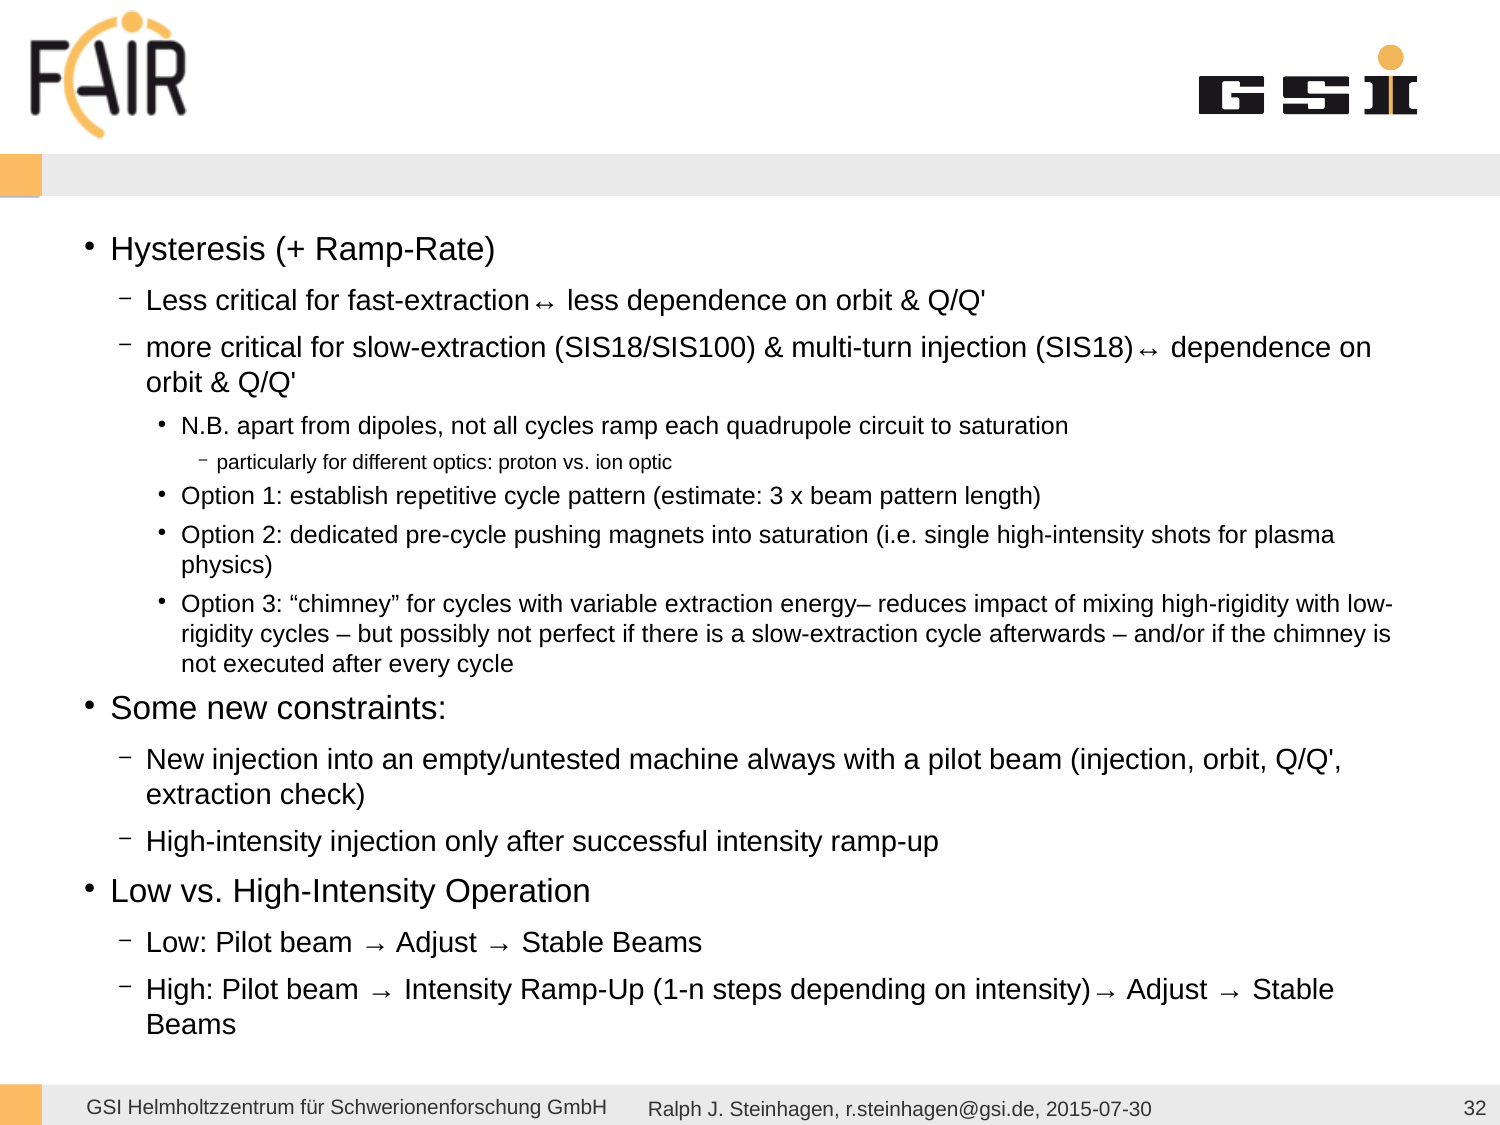

#
Hysteresis (+ Ramp-Rate)
Less critical for fast-extraction↔ less dependence on orbit & Q/Q'
more critical for slow-extraction (SIS18/SIS100) & multi-turn injection (SIS18)↔ dependence on orbit & Q/Q'
N.B. apart from dipoles, not all cycles ramp each quadrupole circuit to saturation
particularly for different optics: proton vs. ion optic
Option 1: establish repetitive cycle pattern (estimate: 3 x beam pattern length)
Option 2: dedicated pre-cycle pushing magnets into saturation (i.e. single high-intensity shots for plasma physics)
Option 3: “chimney” for cycles with variable extraction energy– reduces impact of mixing high-rigidity with low-rigidity cycles – but possibly not perfect if there is a slow-extraction cycle afterwards – and/or if the chimney is not executed after every cycle
Some new constraints:
New injection into an empty/untested machine always with a pilot beam (injection, orbit, Q/Q', extraction check)
High-intensity injection only after successful intensity ramp-up
Low vs. High-Intensity Operation
Low: Pilot beam → Adjust → Stable Beams
High: Pilot beam → Intensity Ramp-Up (1-n steps depending on intensity)→ Adjust → Stable Beams